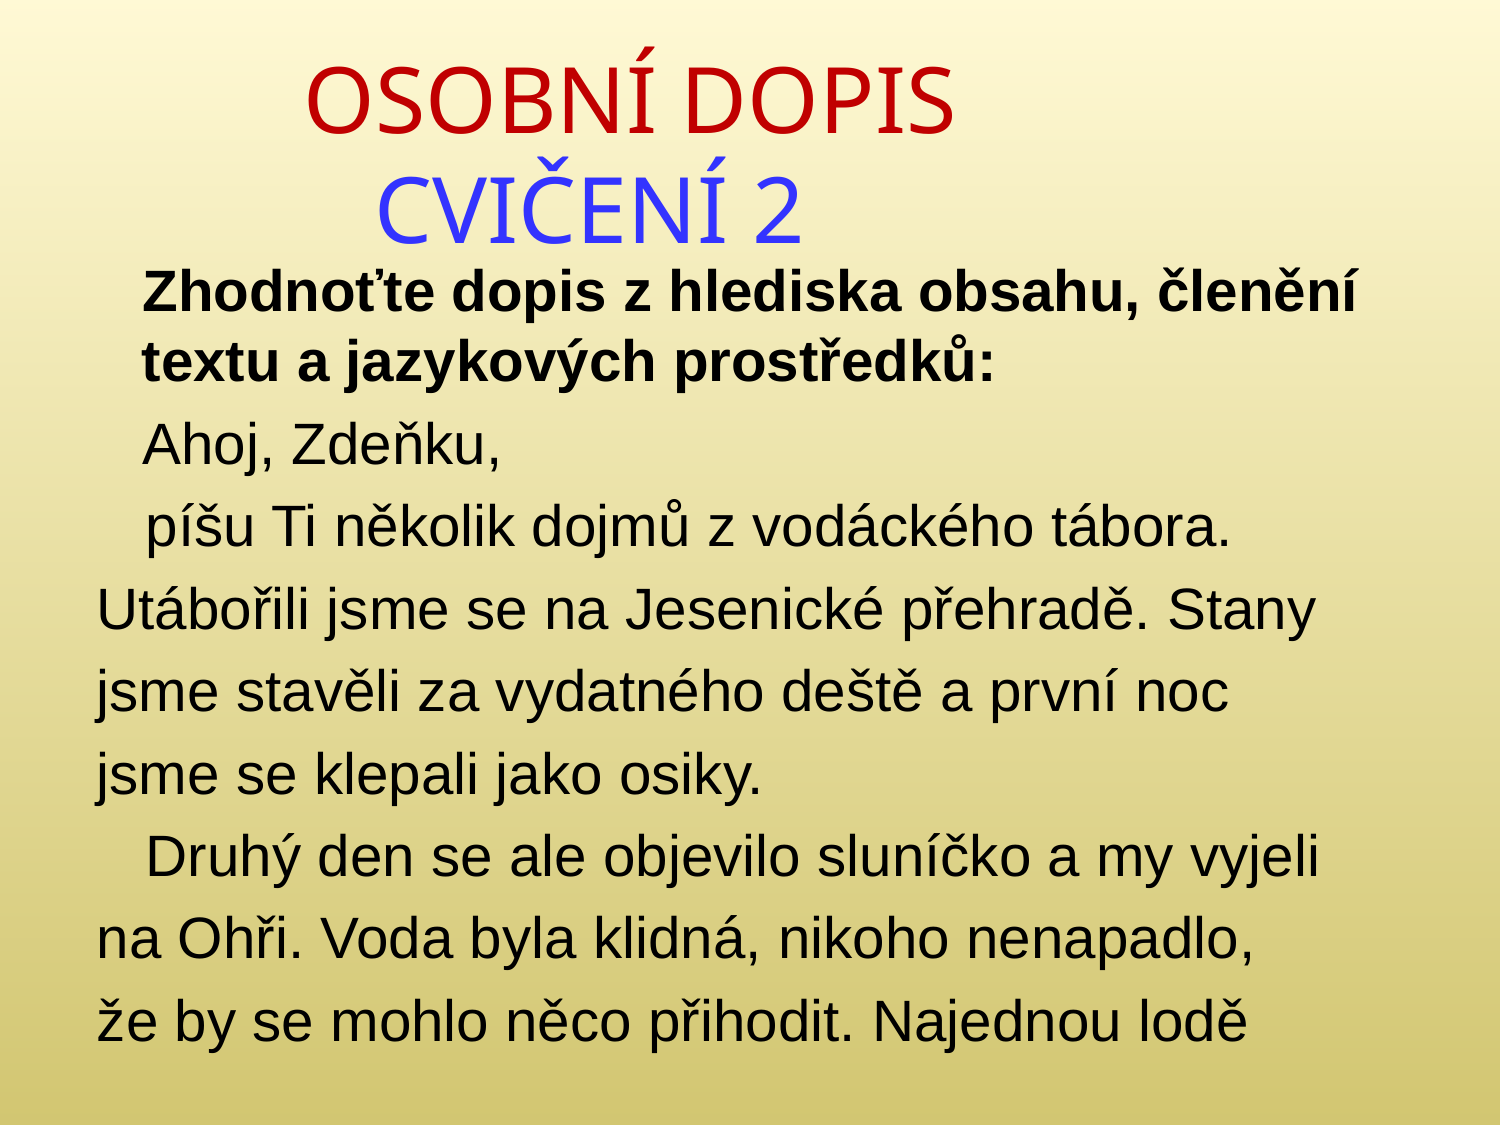

# OSOBNÍ DOPIS CVIČENÍ 2
 Zhodnoťte dopis z hlediska obsahu, členění textu a jazykových prostředků:
 Ahoj, Zdeňku,
 píšu Ti několik dojmů z vodáckého tábora.
Utábořili jsme se na Jesenické přehradě. Stany
jsme stavěli za vydatného deště a první noc
jsme se klepali jako osiky.
 Druhý den se ale objevilo sluníčko a my vyjeli
na Ohři. Voda byla klidná, nikoho nenapadlo,
že by se mohlo něco přihodit. Najednou lodě